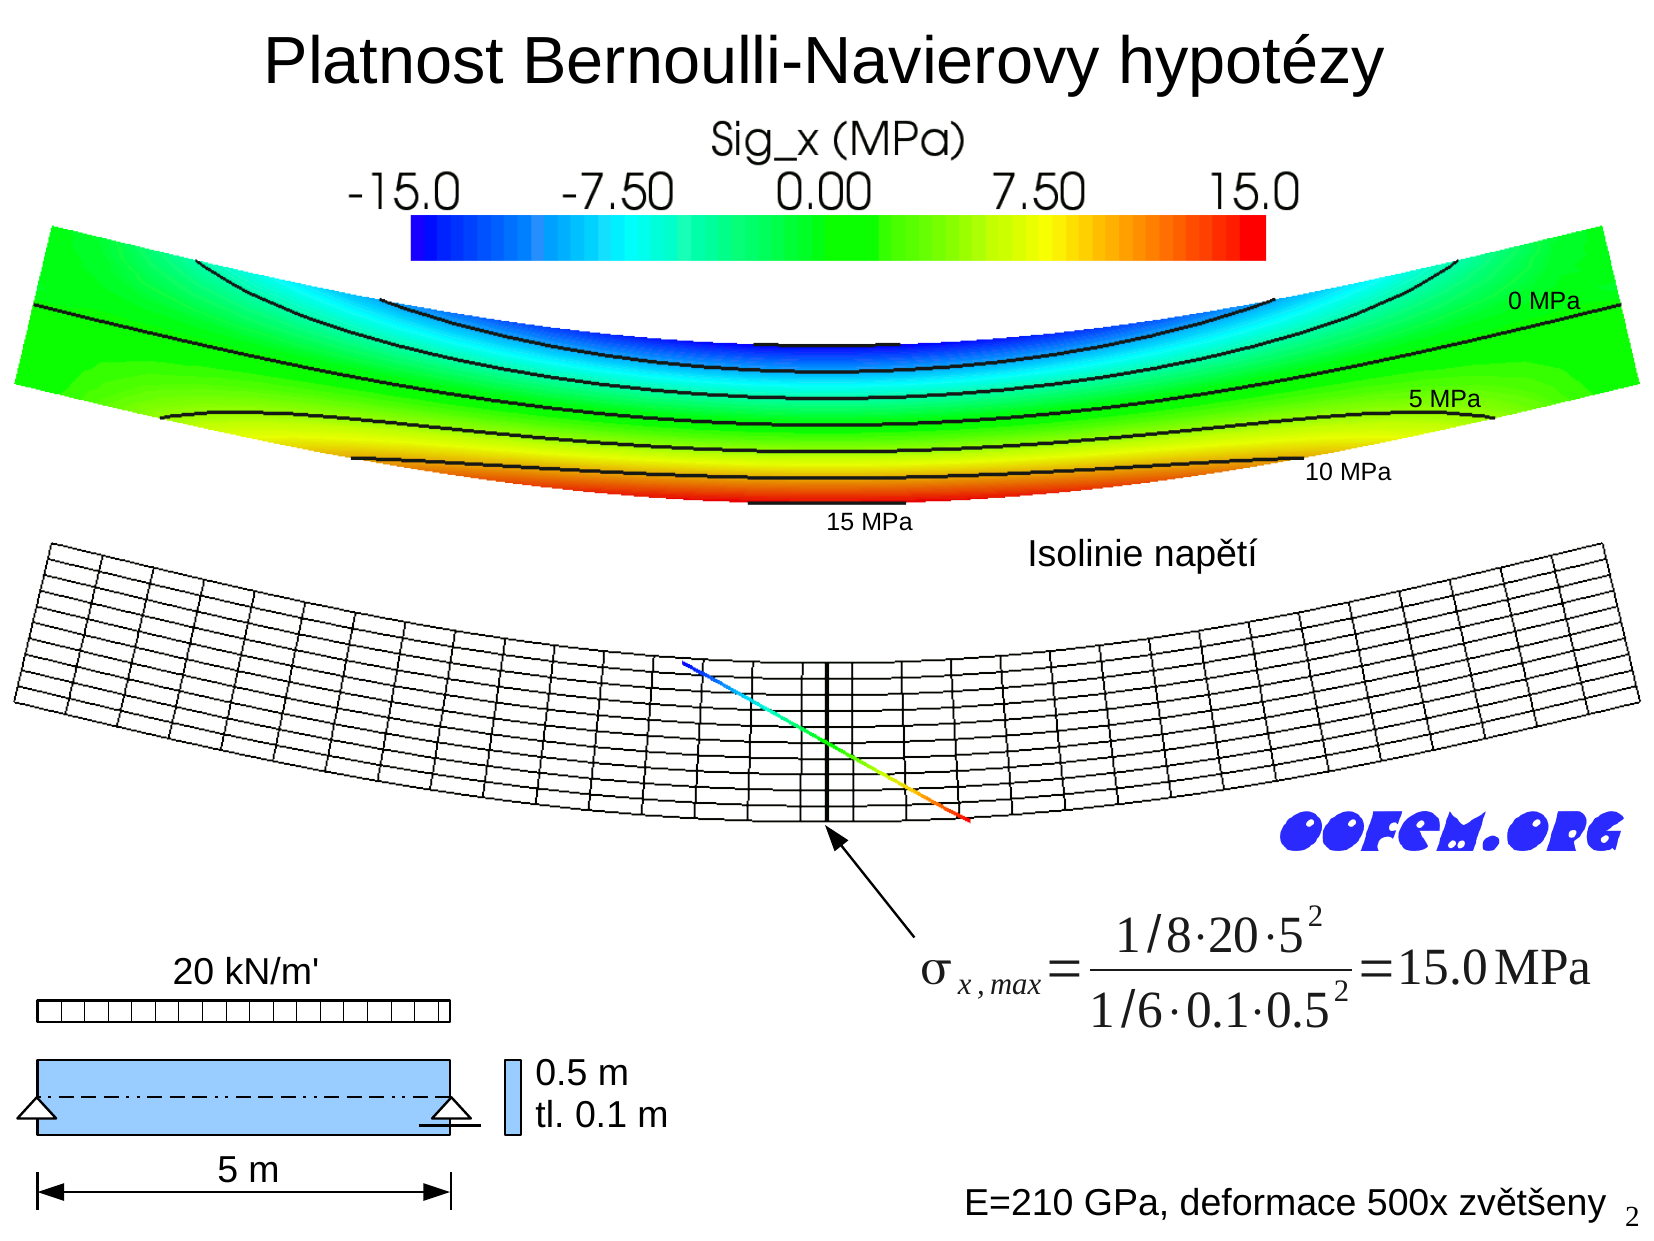

# Platnost Bernoulli-Navierovy hypotézy
0 MPa
5 MPa
10 MPa
15 MPa
Isolinie napětí
20 kN/m'
0.5 m
tl. 0.1 m
5 m
E=210 GPa, deformace 500x zvětšeny
2